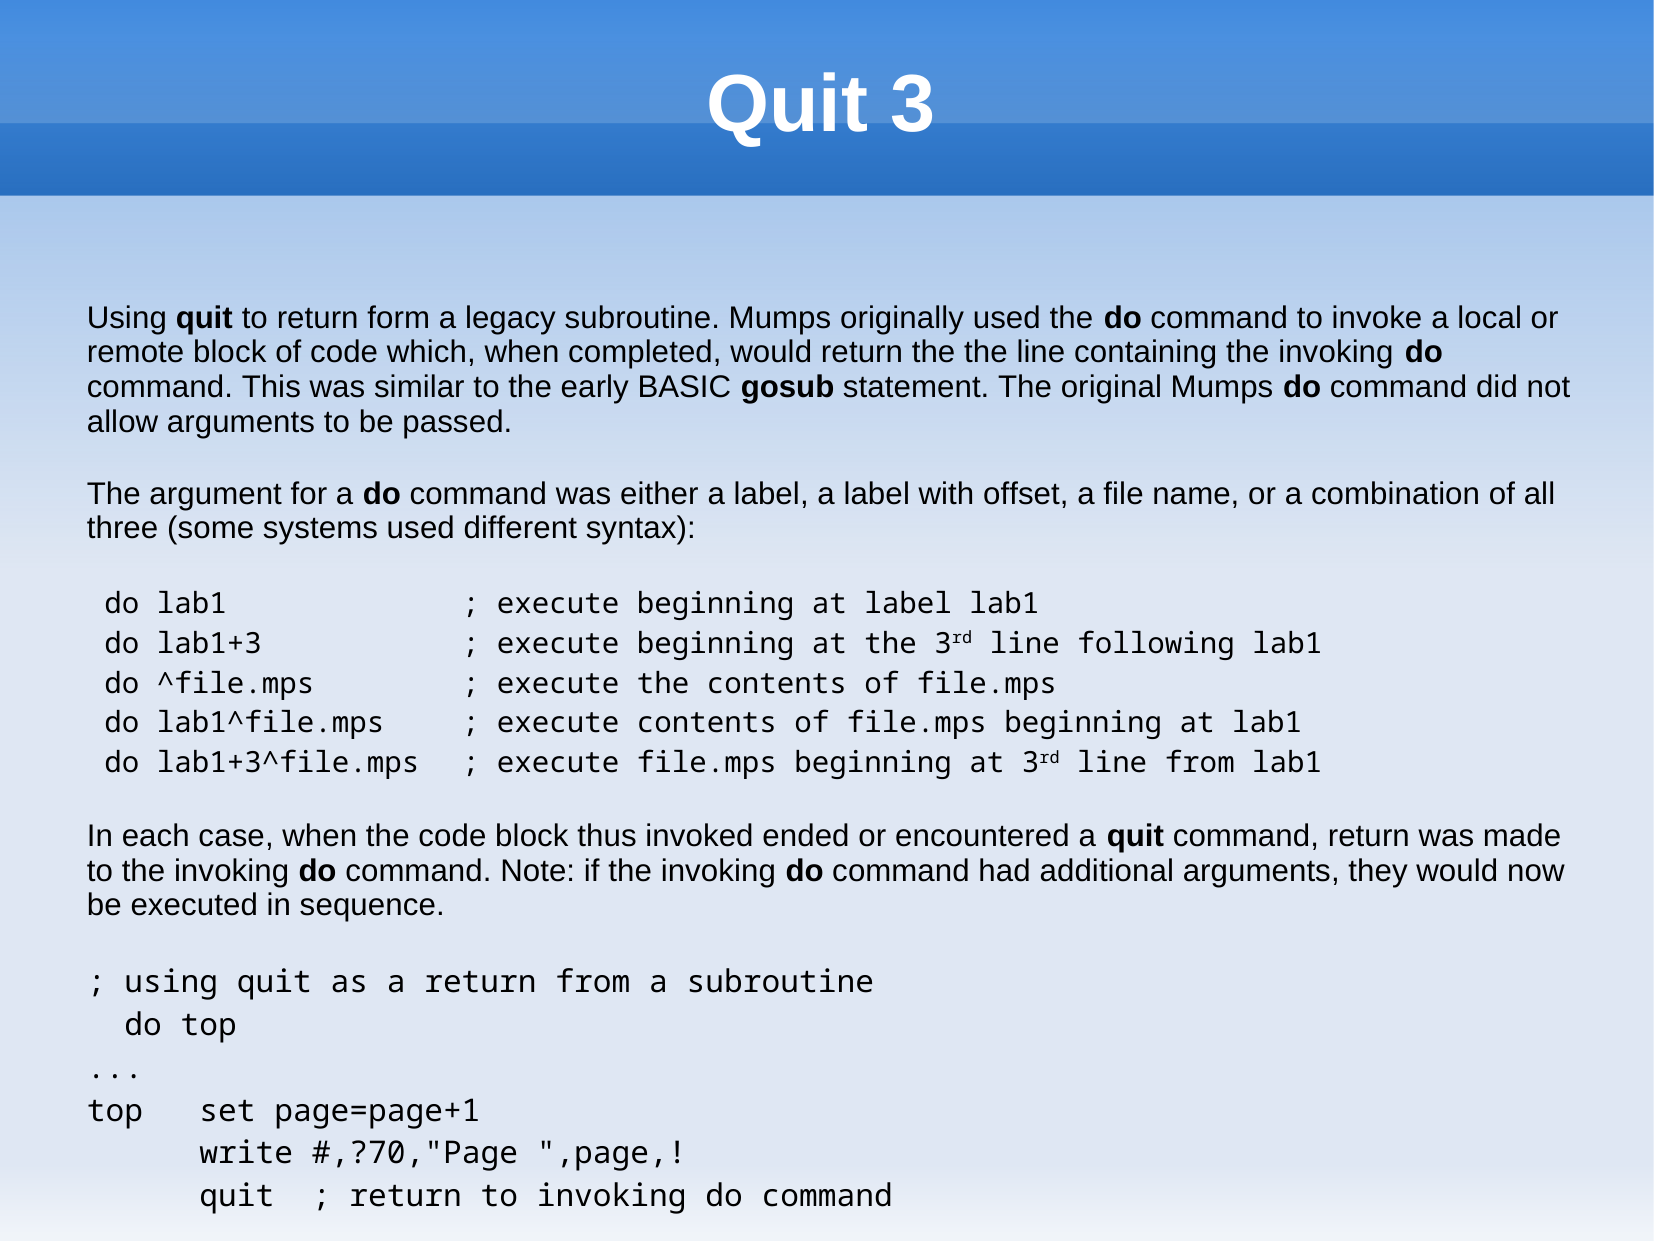

# Quit 3
Using quit to return form a legacy subroutine. Mumps originally used the do command to invoke a local or remote block of code which, when completed, would return the the line containing the invoking do command. This was similar to the early BASIC gosub statement. The original Mumps do command did not allow arguments to be passed.
The argument for a do command was either a label, a label with offset, a file name, or a combination of all three (some systems used different syntax):
 do lab1				; execute beginning at label lab1
 do lab1+3			; execute beginning at the 3rd line following lab1
 do ^file.mps		; execute the contents of file.mps
 do lab1^file.mps		; execute contents of file.mps beginning at lab1
 do lab1+3^file.mps	; execute file.mps beginning at 3rd line from lab1
In each case, when the code block thus invoked ended or encountered a quit command, return was made to the invoking do command. Note: if the invoking do command had additional arguments, they would now be executed in sequence.
; using quit as a return from a subroutine
 do top
...
top set page=page+1
 write #,?70,"Page ",page,!
 quit ; return to invoking do command